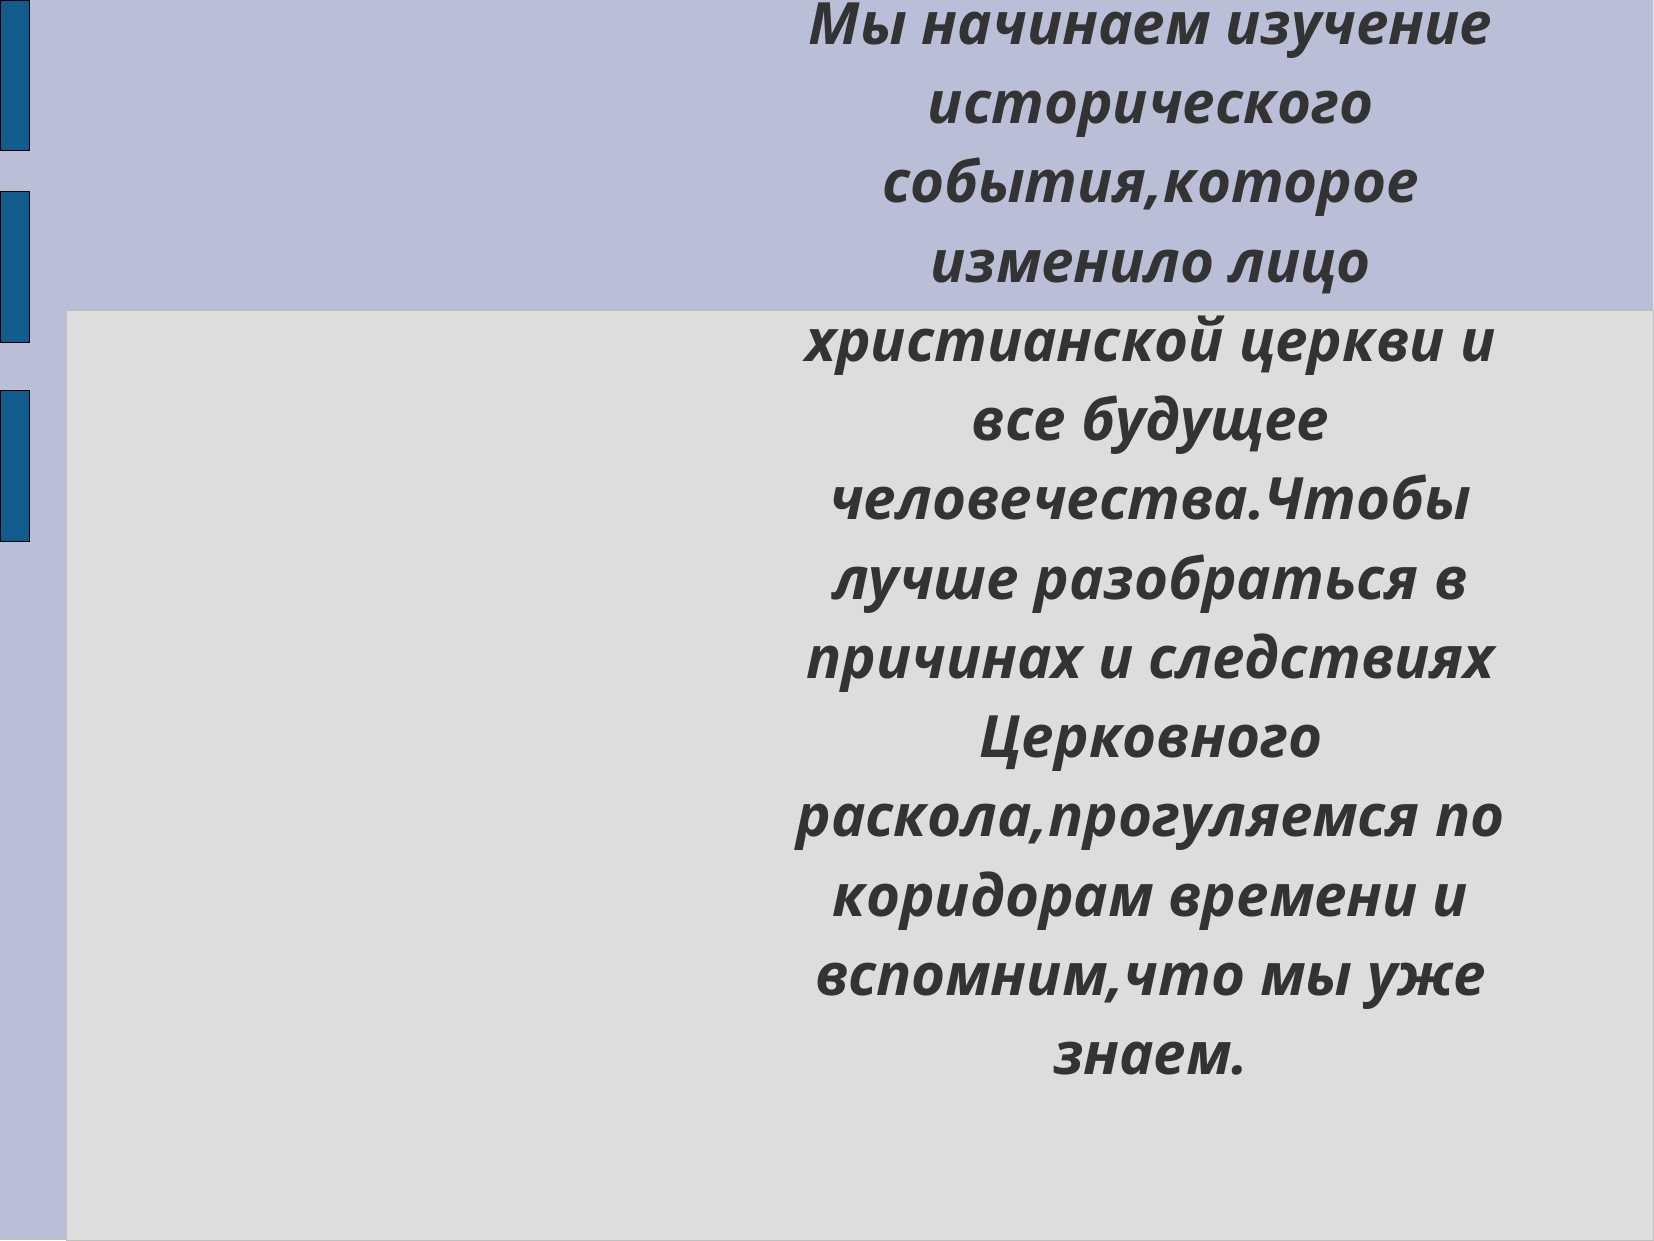

# Мы начинаем изучение исторического события,которое изменило лицо христианской церкви и все будущее человечества.Чтобы лучше разобраться в причинах и следствиях Церковного раскола,прогуляемся по коридорам времени и вспомним,что мы уже знаем.